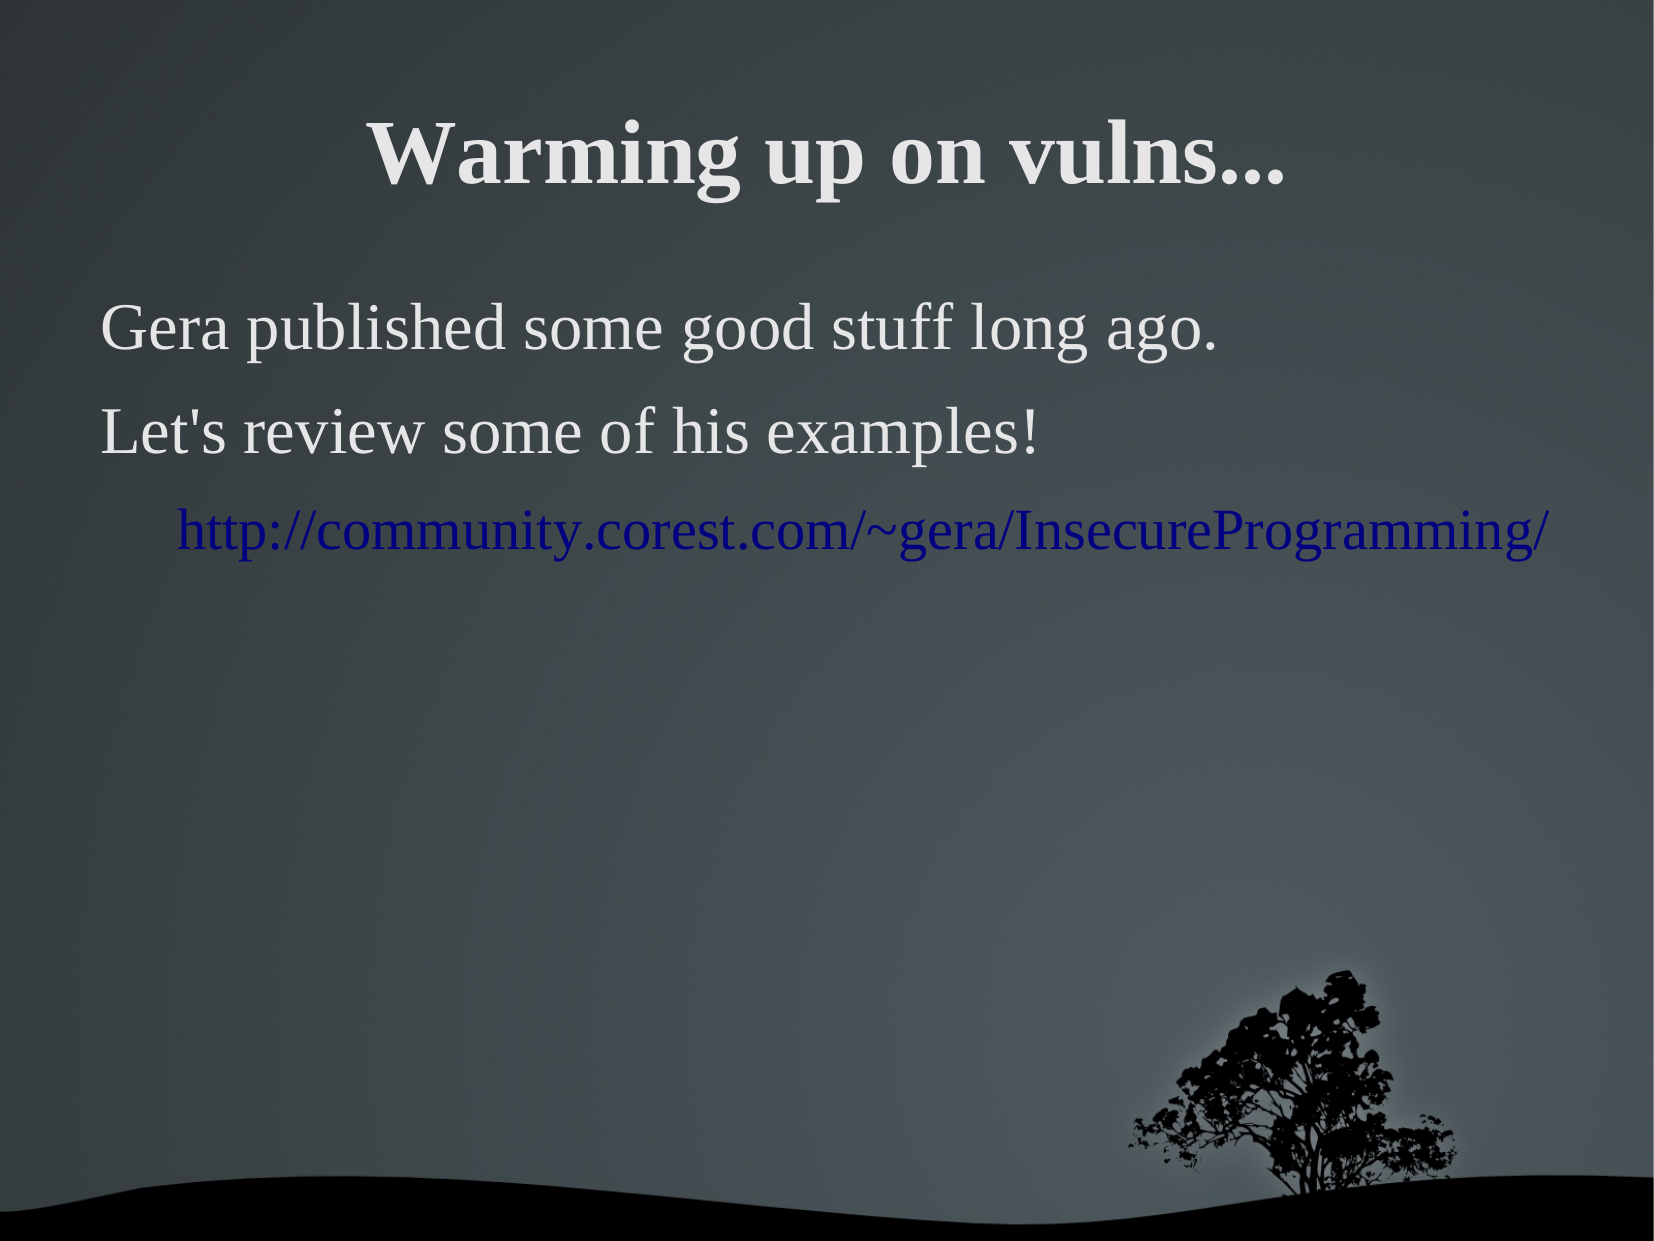

# Warming up on vulns...
Gera published some good stuff long ago.
Let's review some of his examples!
http://community.corest.com/~gera/InsecureProgramming/